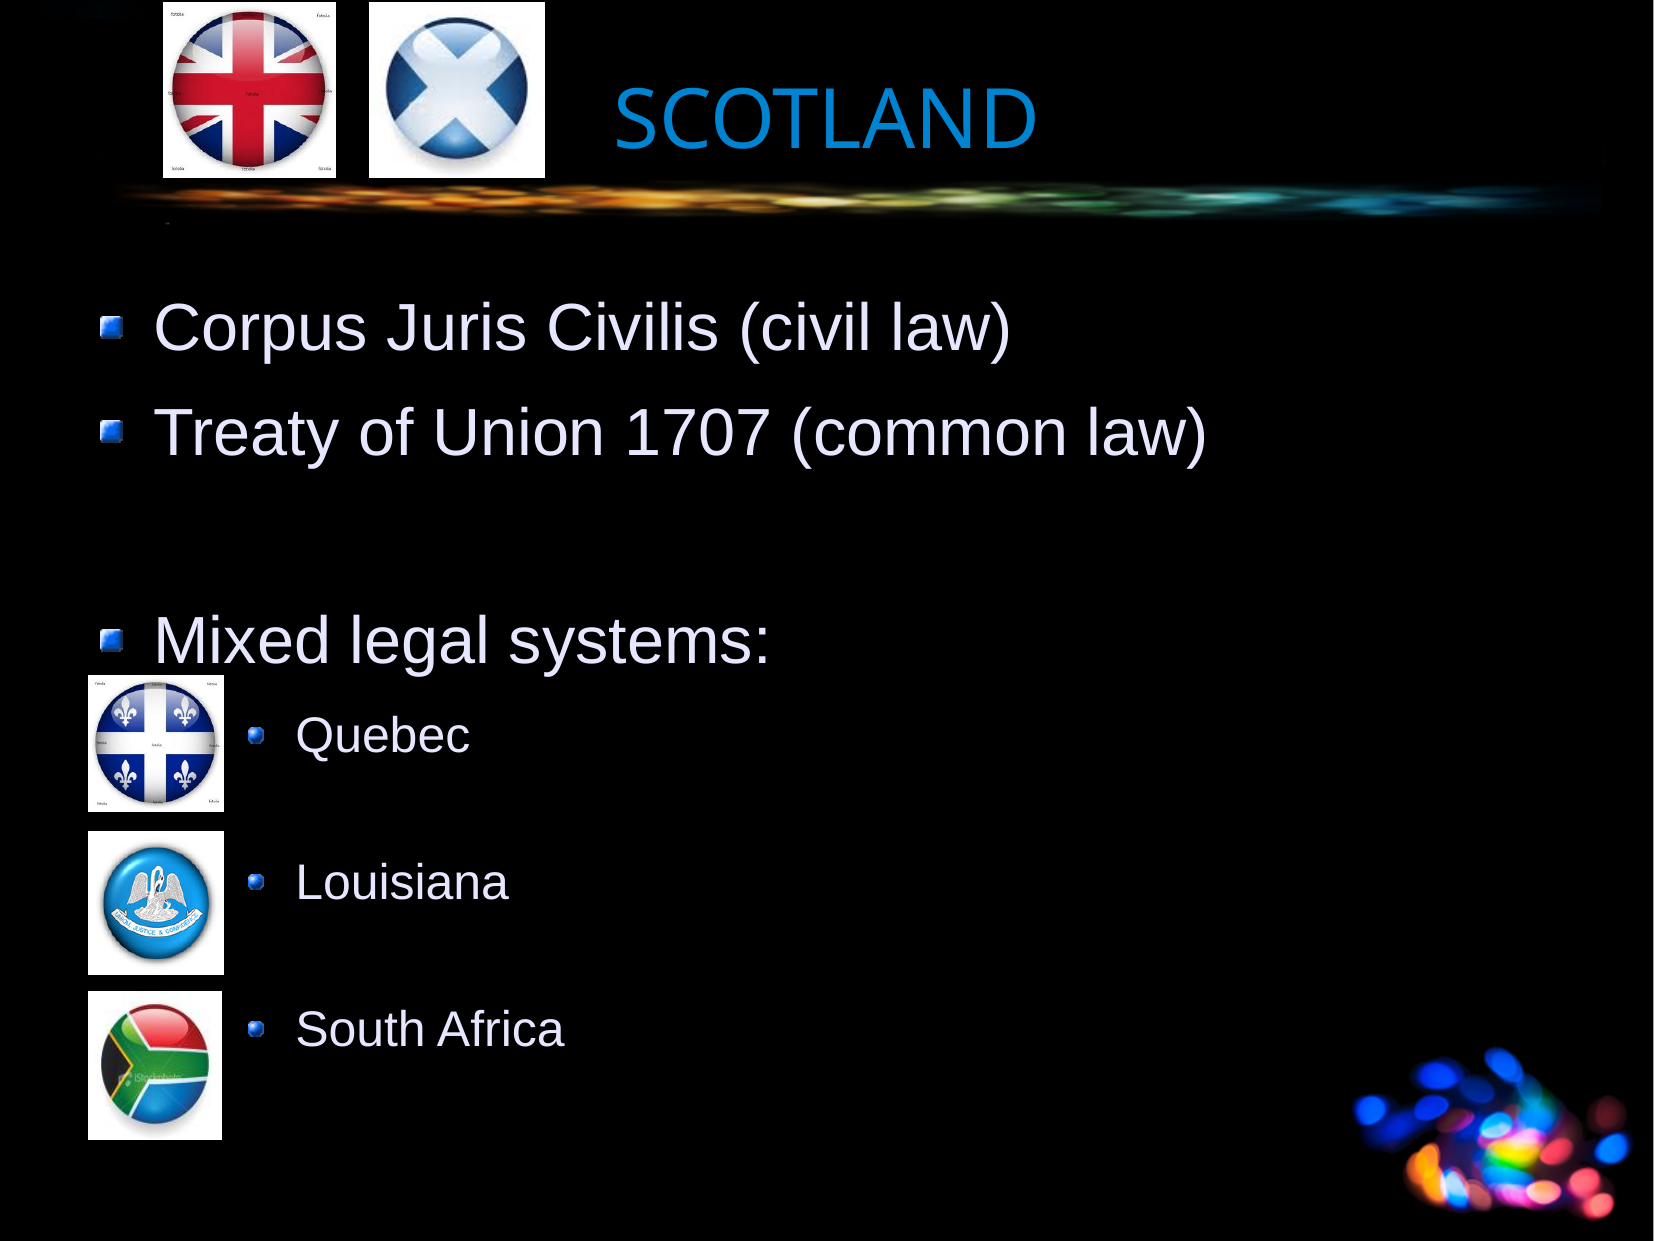

# SCOTLAND
Corpus Juris Civilis (civil law)
Treaty of Union 1707 (common law)
Mixed legal systems:
Quebec
Louisiana
South Africa